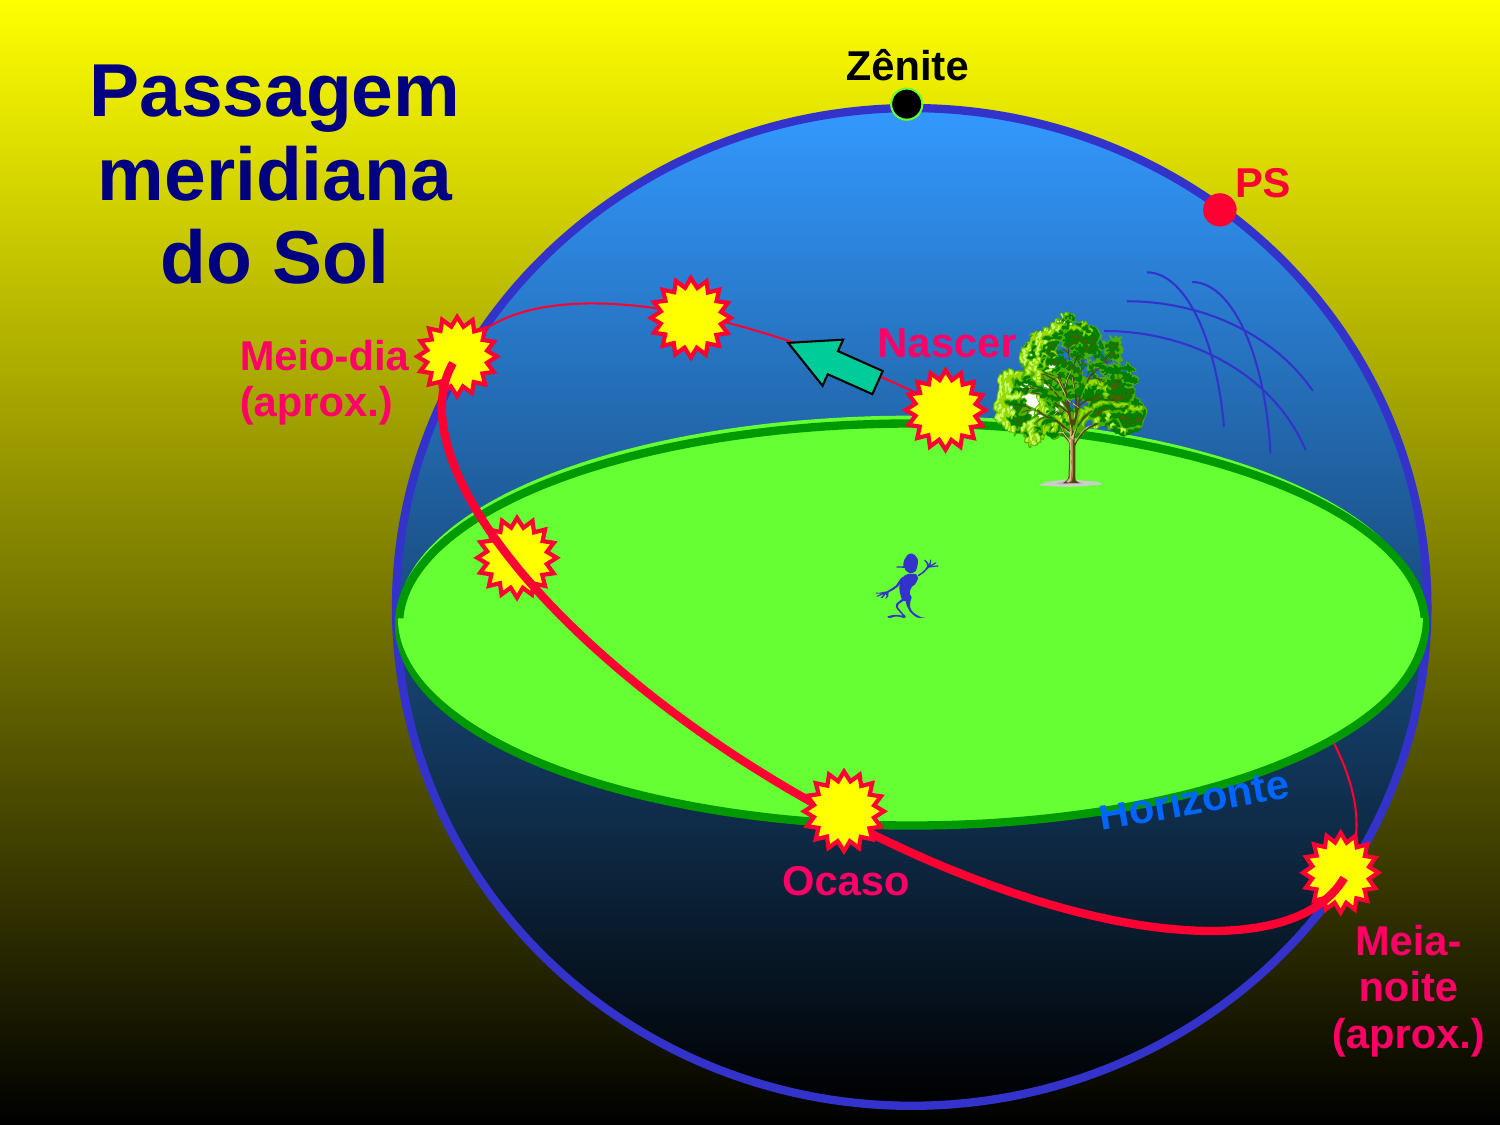

# Passagem meridiana do Sol
Zênite
PS
Nascer
Meio-dia
(aprox.)
Horizonte
Ocaso
Meia-
noite
(aprox.)